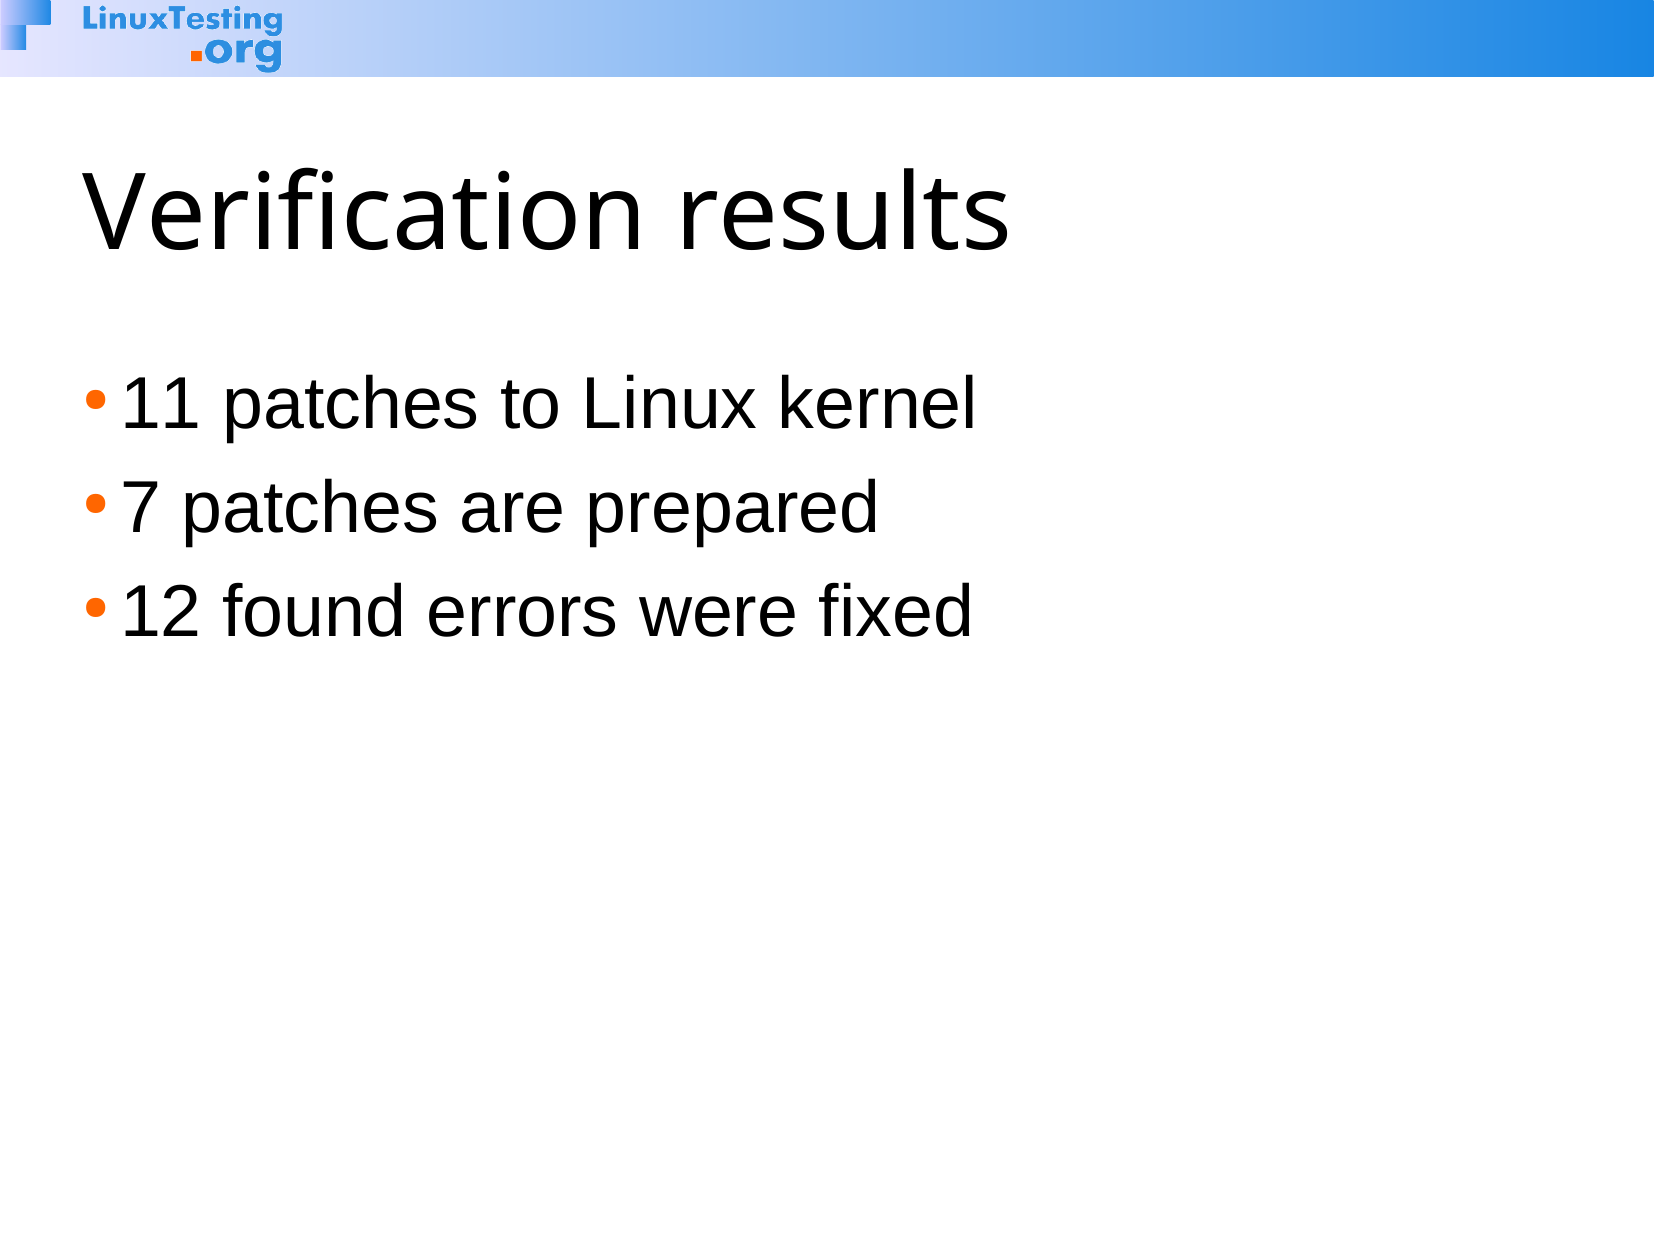

# Verification results
11 patches to Linux kernel
7 patches are prepared
12 found errors were fixed